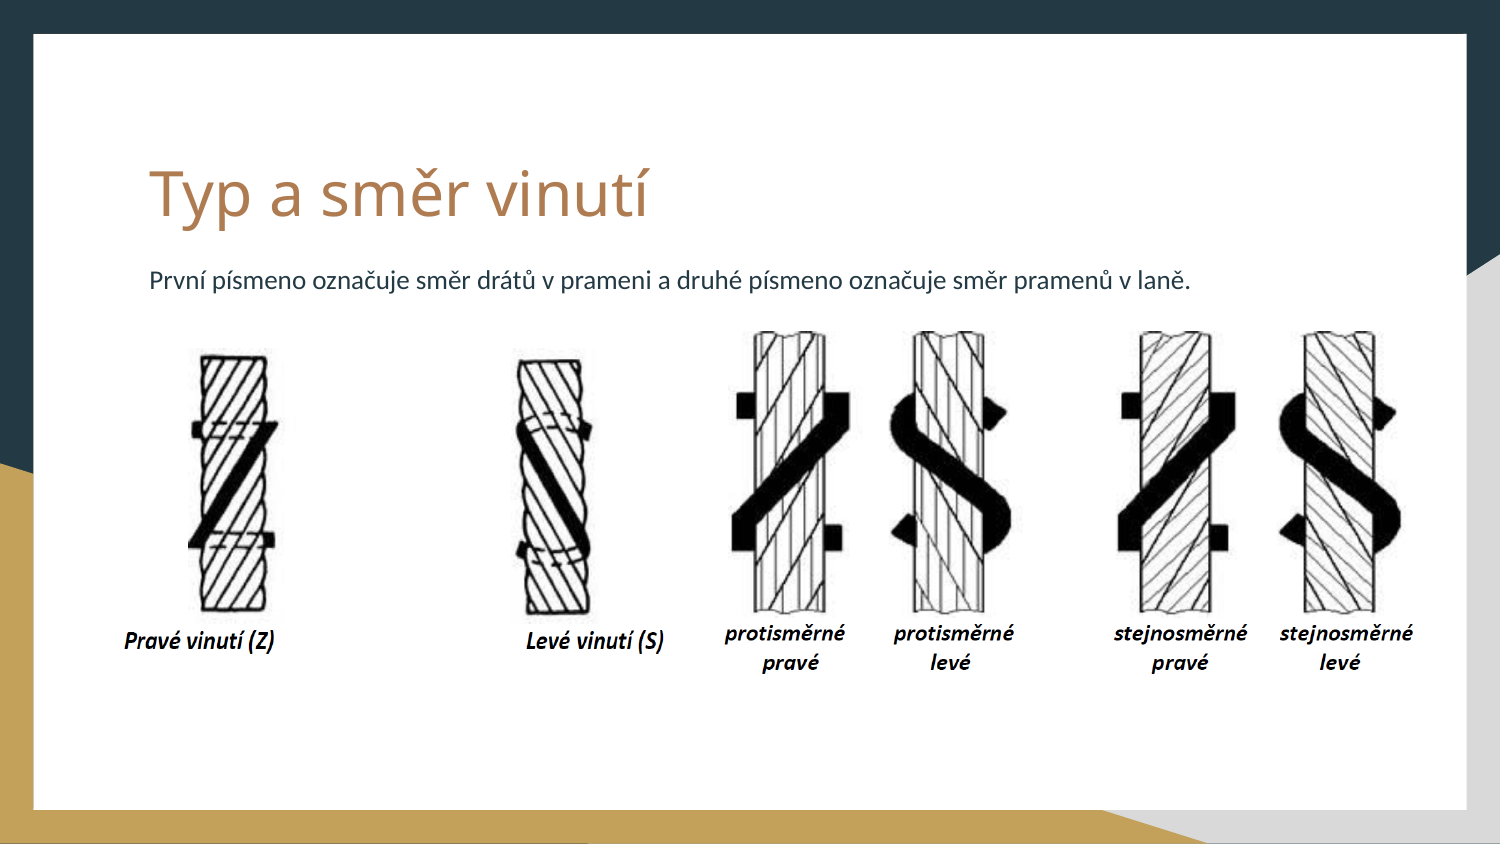

# Typ a směr vinutí
První písmeno označuje směr drátů v prameni a druhé písmeno označuje směr pramenů v laně.